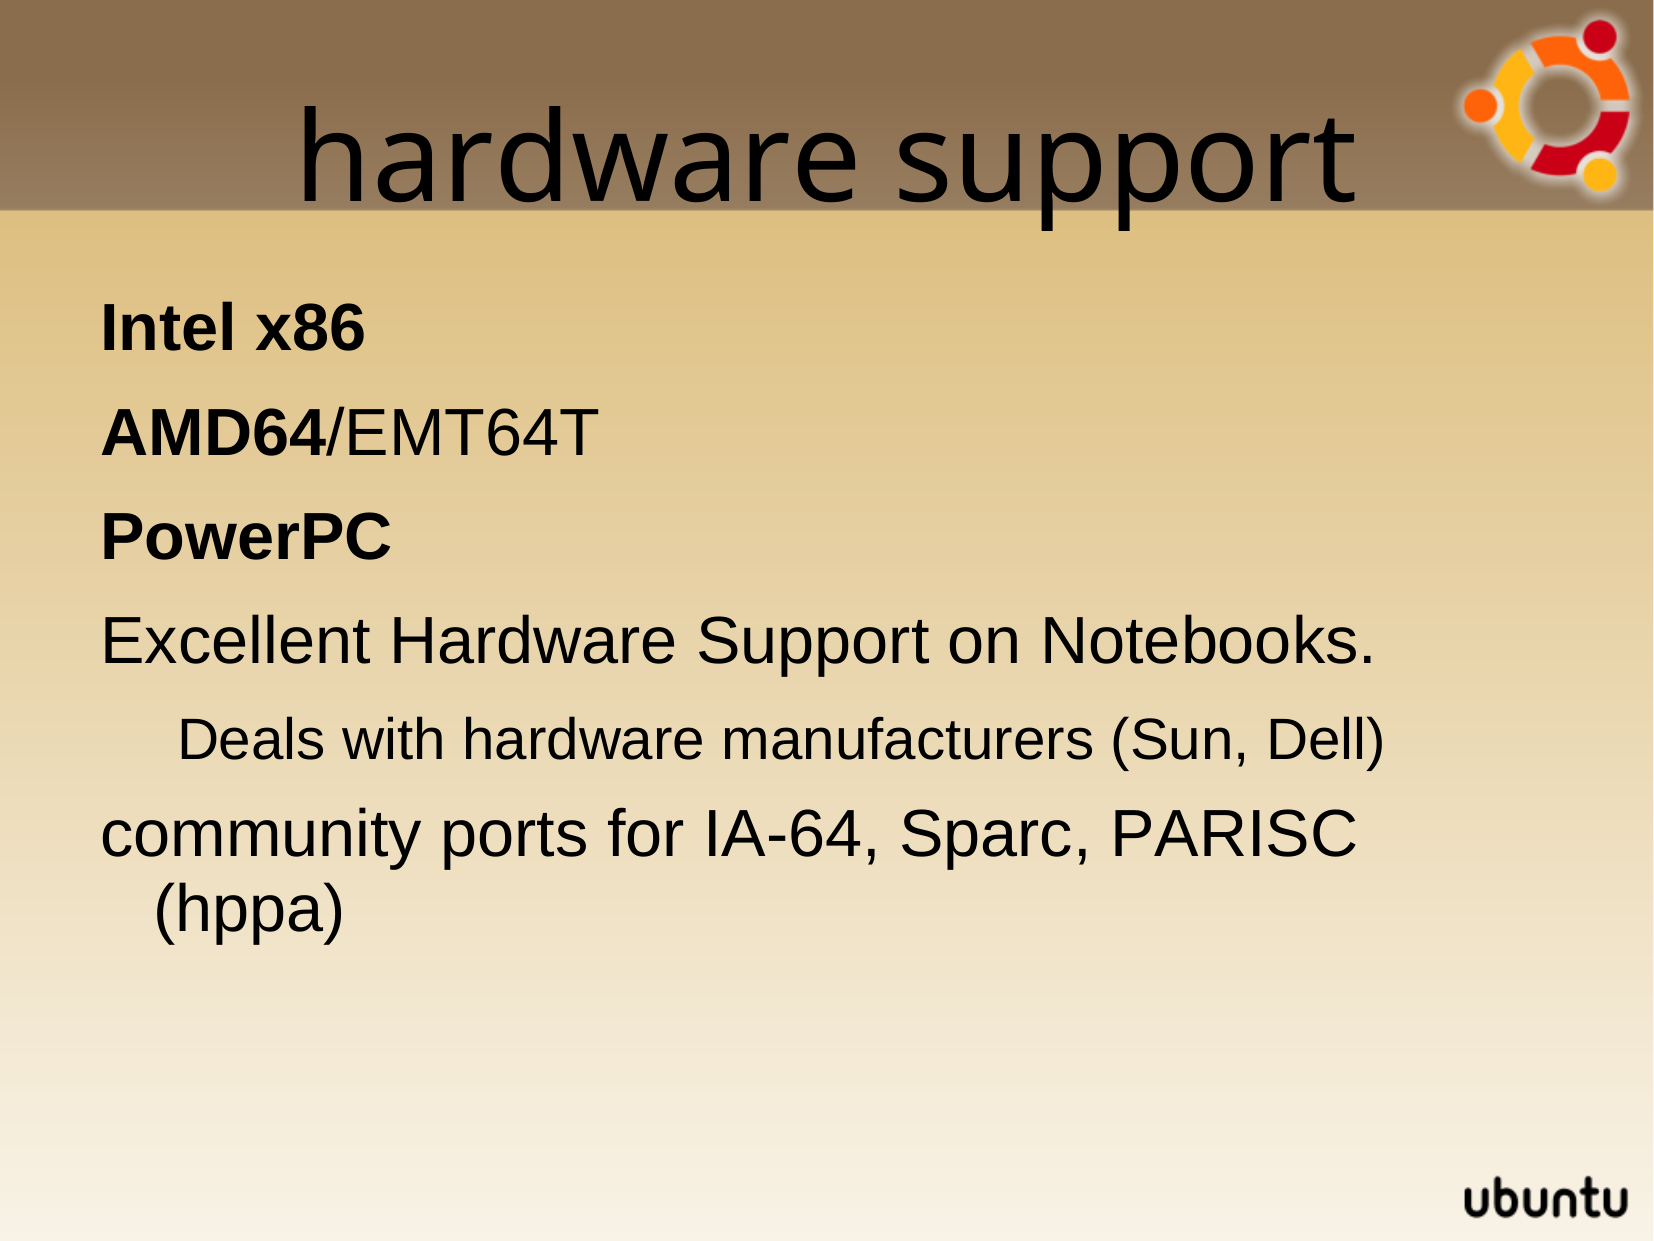

# hardware support
Intel x86
AMD64/EMT64T
PowerPC
Excellent Hardware Support on Notebooks.
Deals with hardware manufacturers (Sun, Dell)
community ports for IA-64, Sparc, PARISC (hppa)